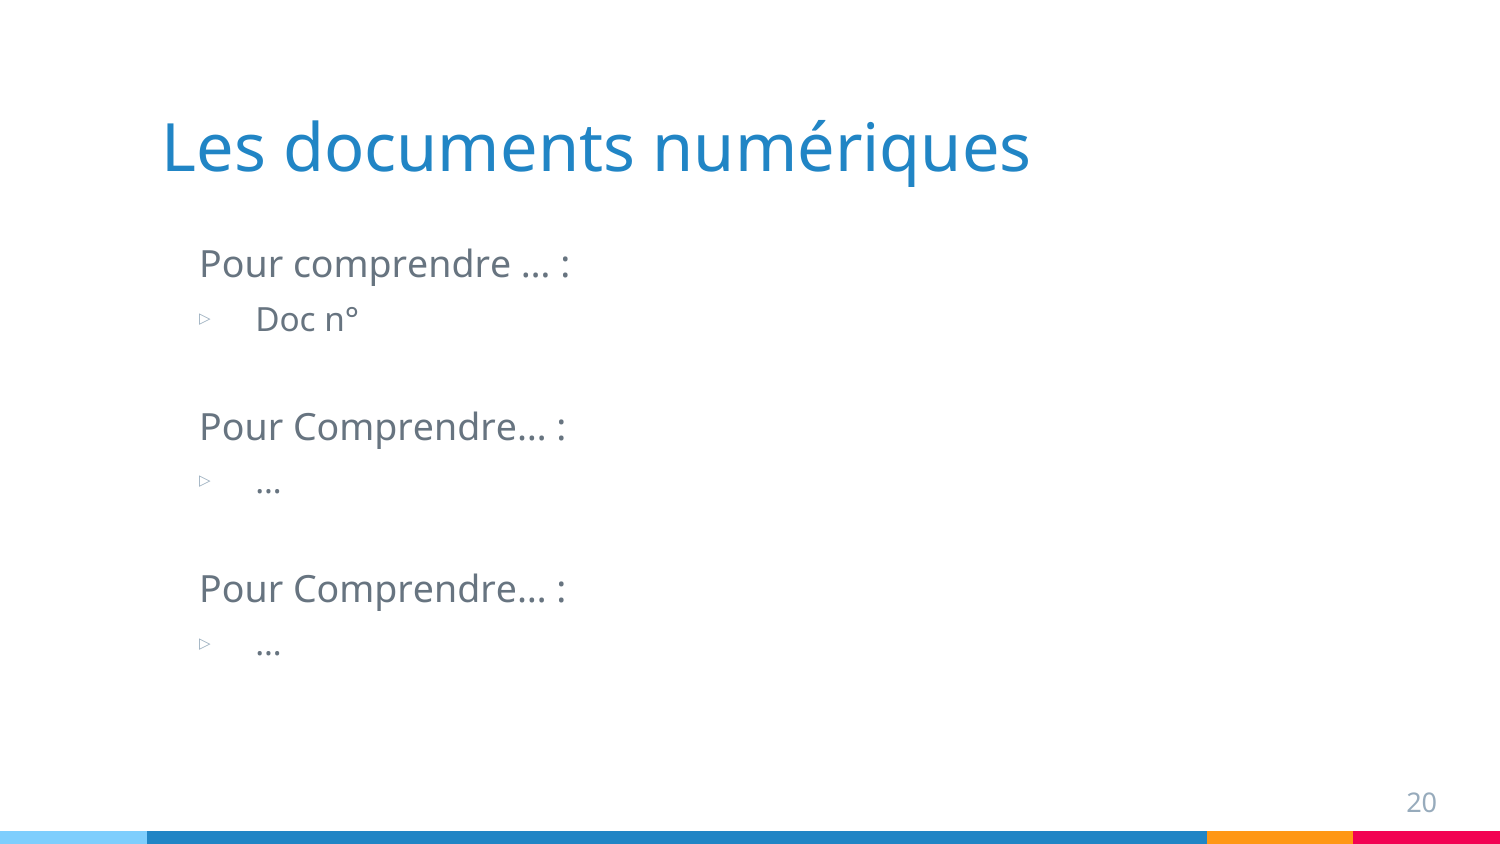

# Les documents numériques
Pour comprendre … :
Doc n°
Pour Comprendre… :
…
Pour Comprendre… :
…